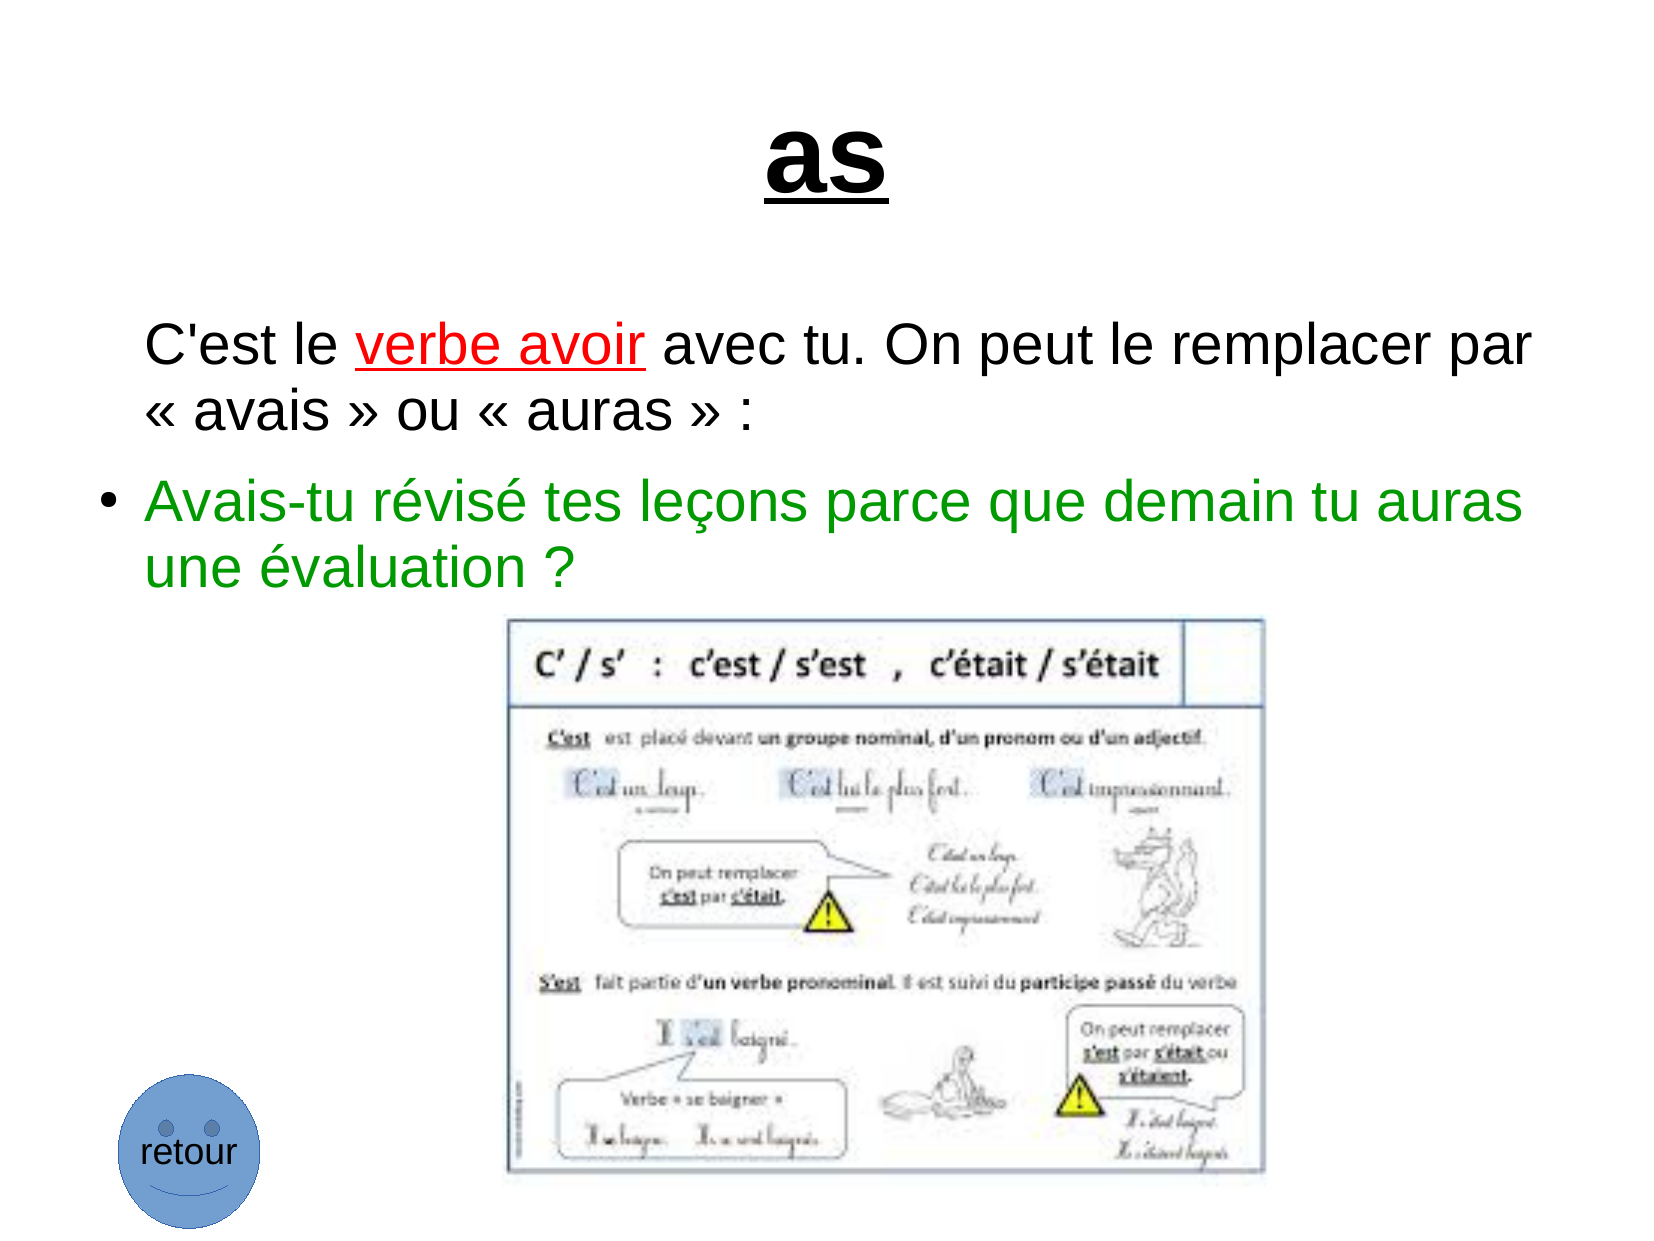

# as
C'est le verbe avoir avec tu. On peut le remplacer par « avais » ou « auras » :
Avais-tu révisé tes leçons parce que demain tu auras une évaluation ?
retour